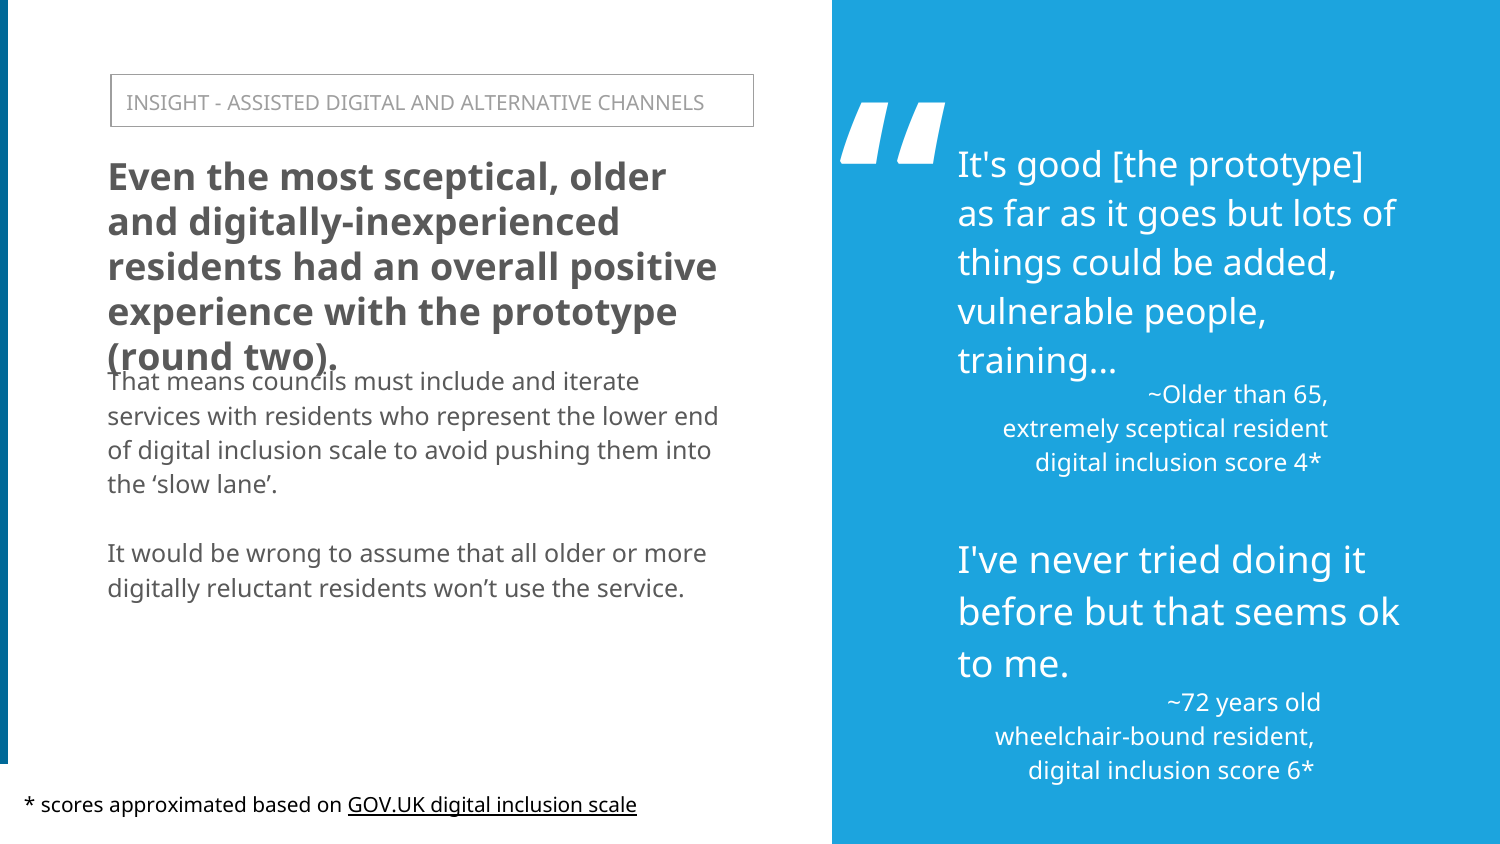

INSIGHT - ASSISTED DIGITAL AND ALTERNATIVE CHANNELS
It's good [the prototype] as far as it goes but lots of things could be added, vulnerable people, training...
# Even the most sceptical, older and digitally-inexperienced residents had an overall positive experience with the prototype (round two).
That means councils must include and iterate services with residents who represent the lower end of digital inclusion scale to avoid pushing them into the ‘slow lane’.
It would be wrong to assume that all older or more digitally reluctant residents won’t use the service.
~Older than 65,
extremely sceptical resident
digital inclusion score 4*
I've never tried doing it before but that seems ok to me.
~72 years old
wheelchair-bound resident,
digital inclusion score 6*
* scores approximated based on GOV.UK digital inclusion scale